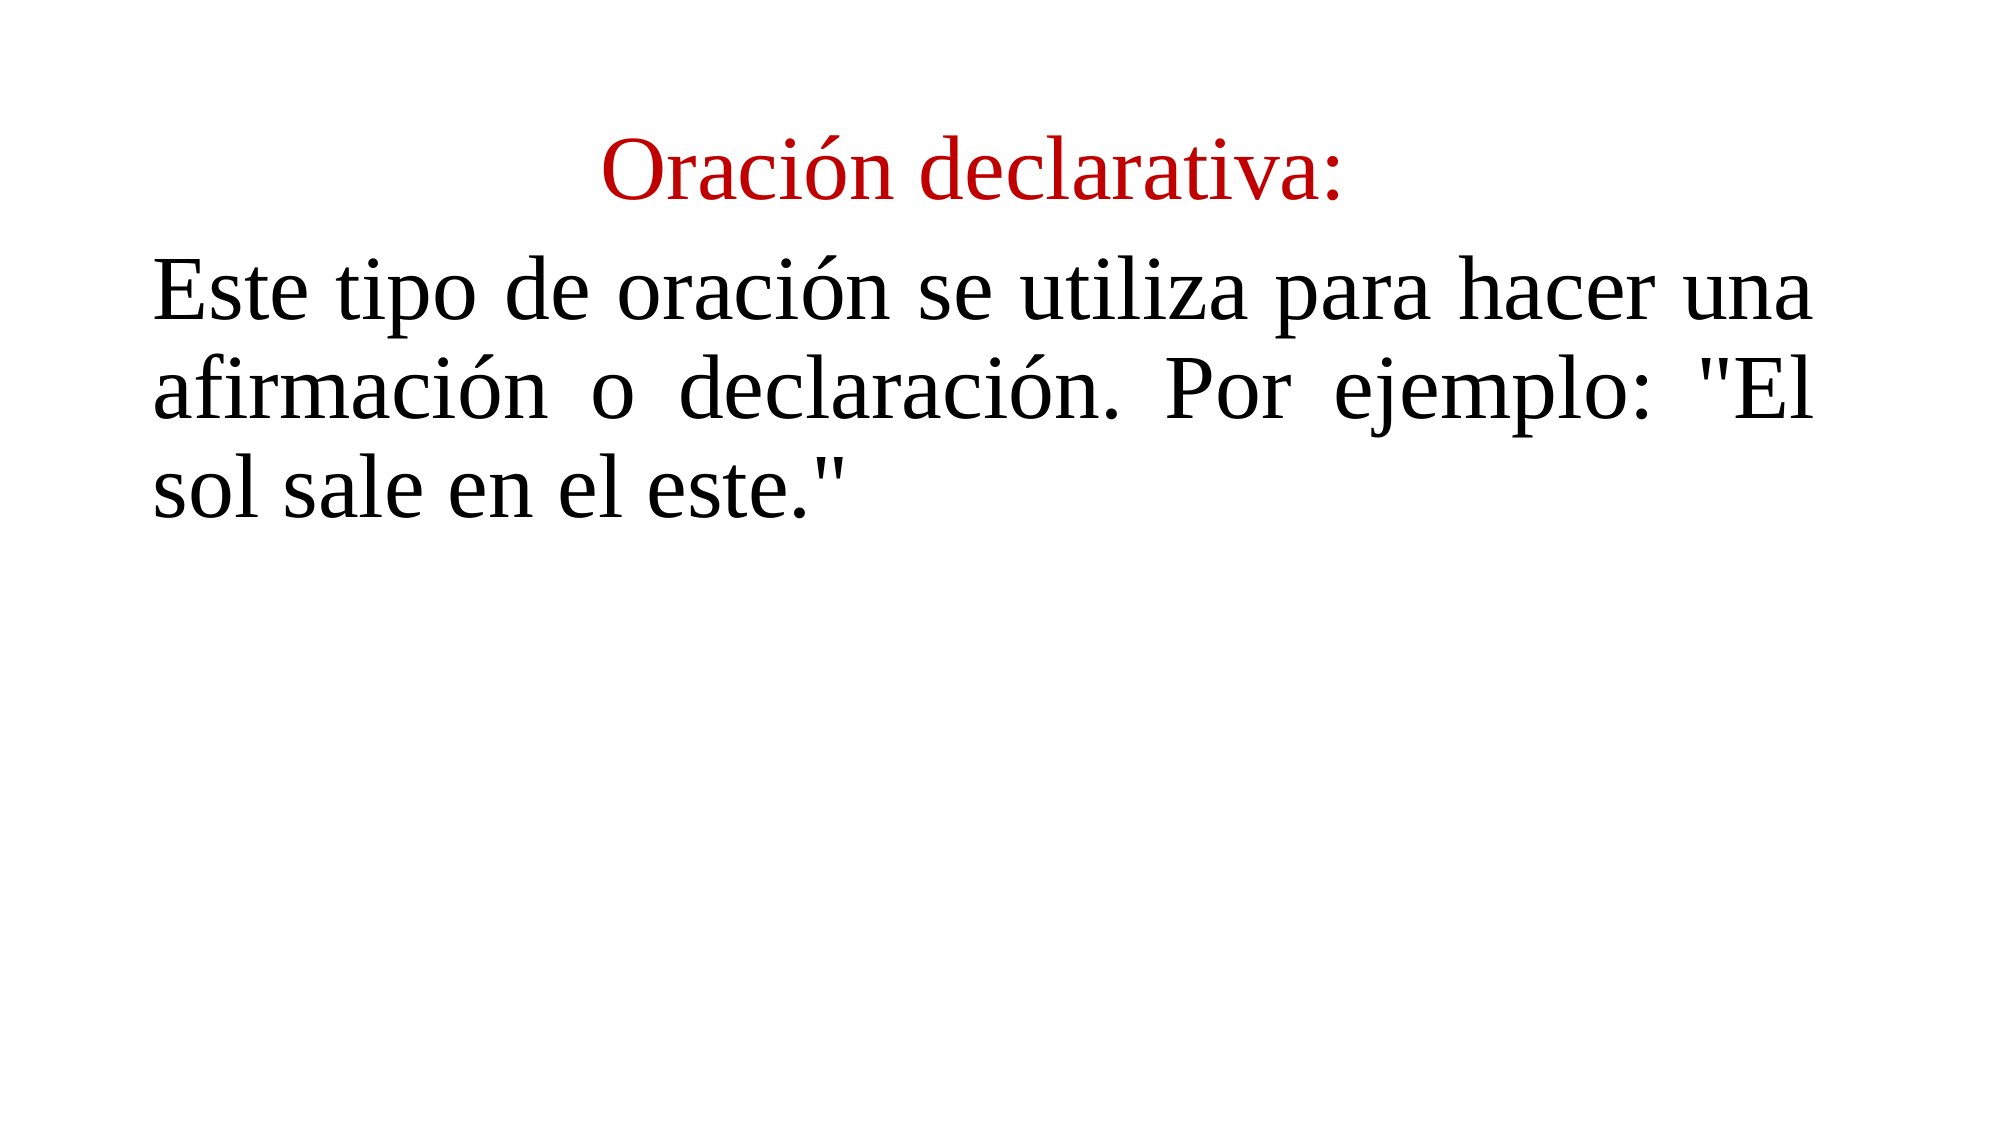

# Oración declarativa:
Este tipo de oración se utiliza para hacer una afirmación o declaración. Por ejemplo: "El sol sale en el este."